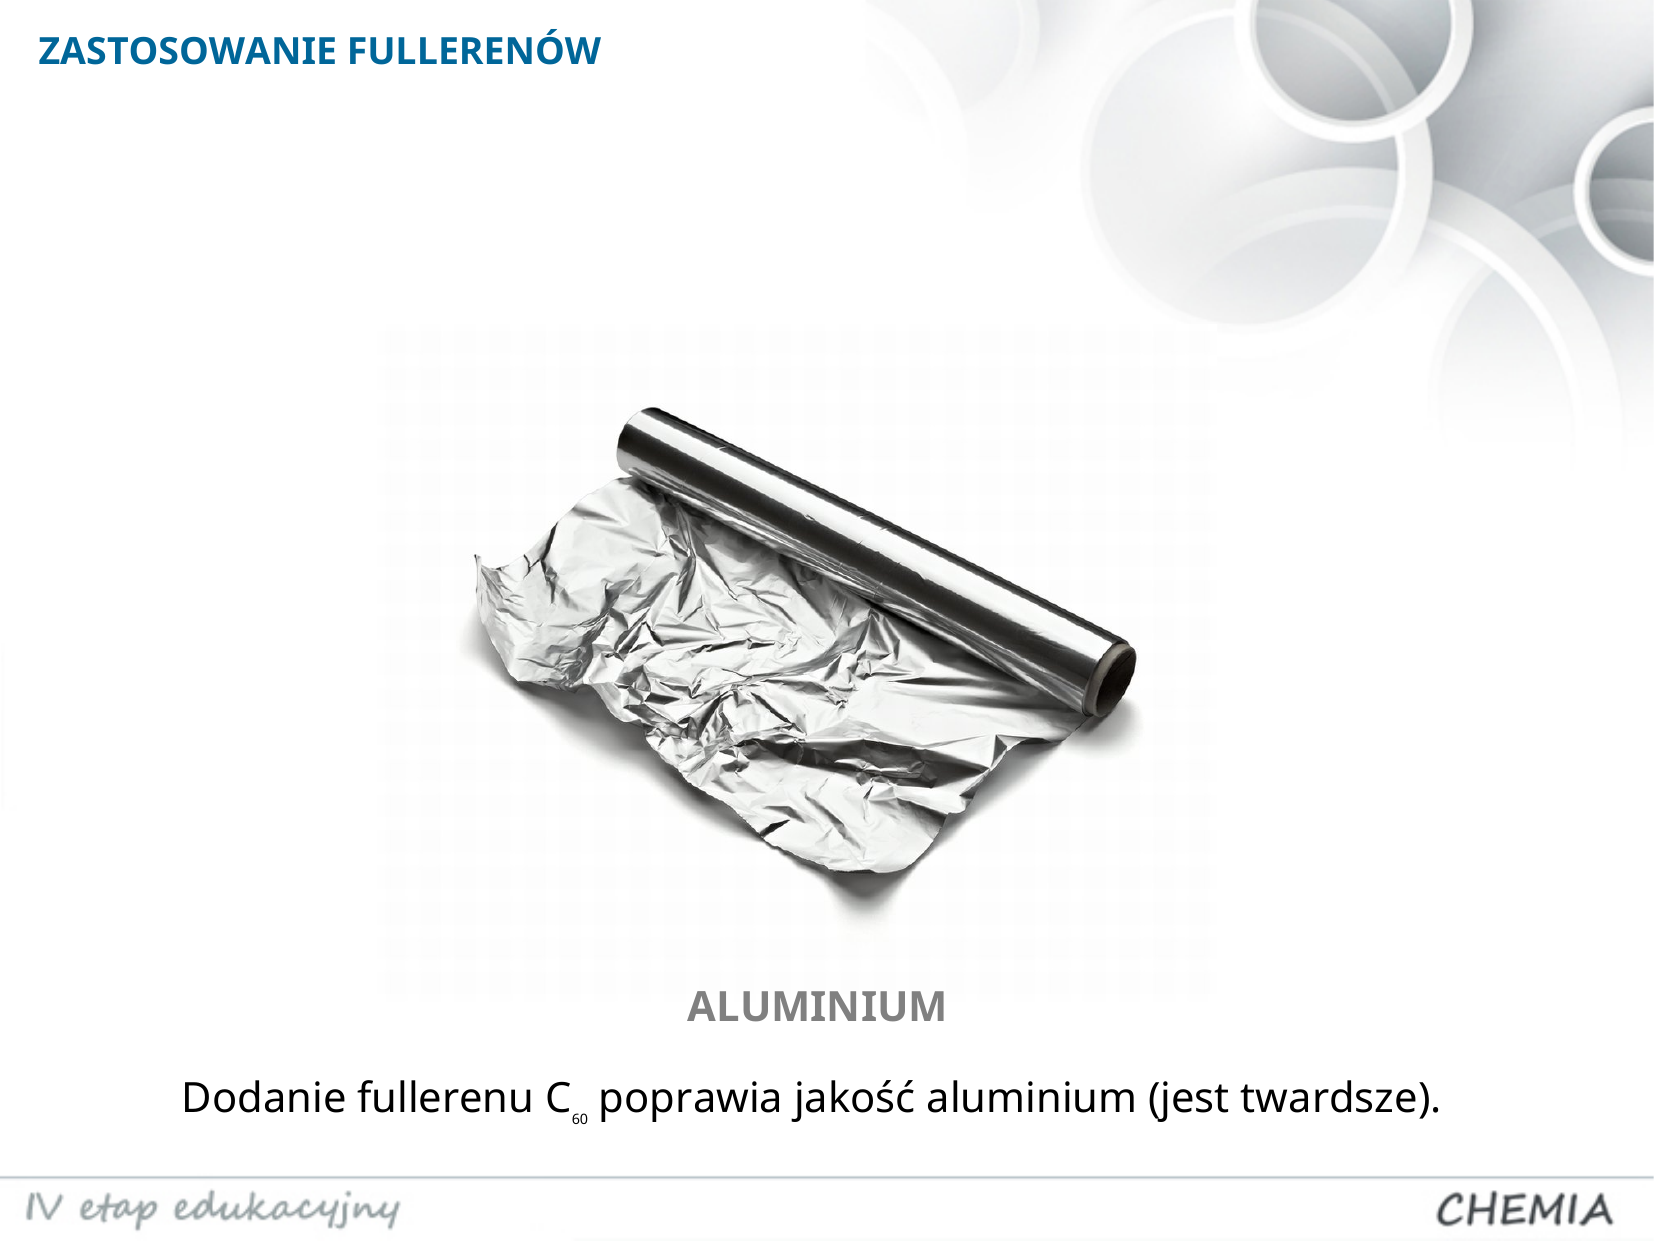

ZASTOSOWANIE FULLERENÓW
ALUMINIUM
Dodanie fullerenu C60 poprawia jakość aluminium (jest twardsze).